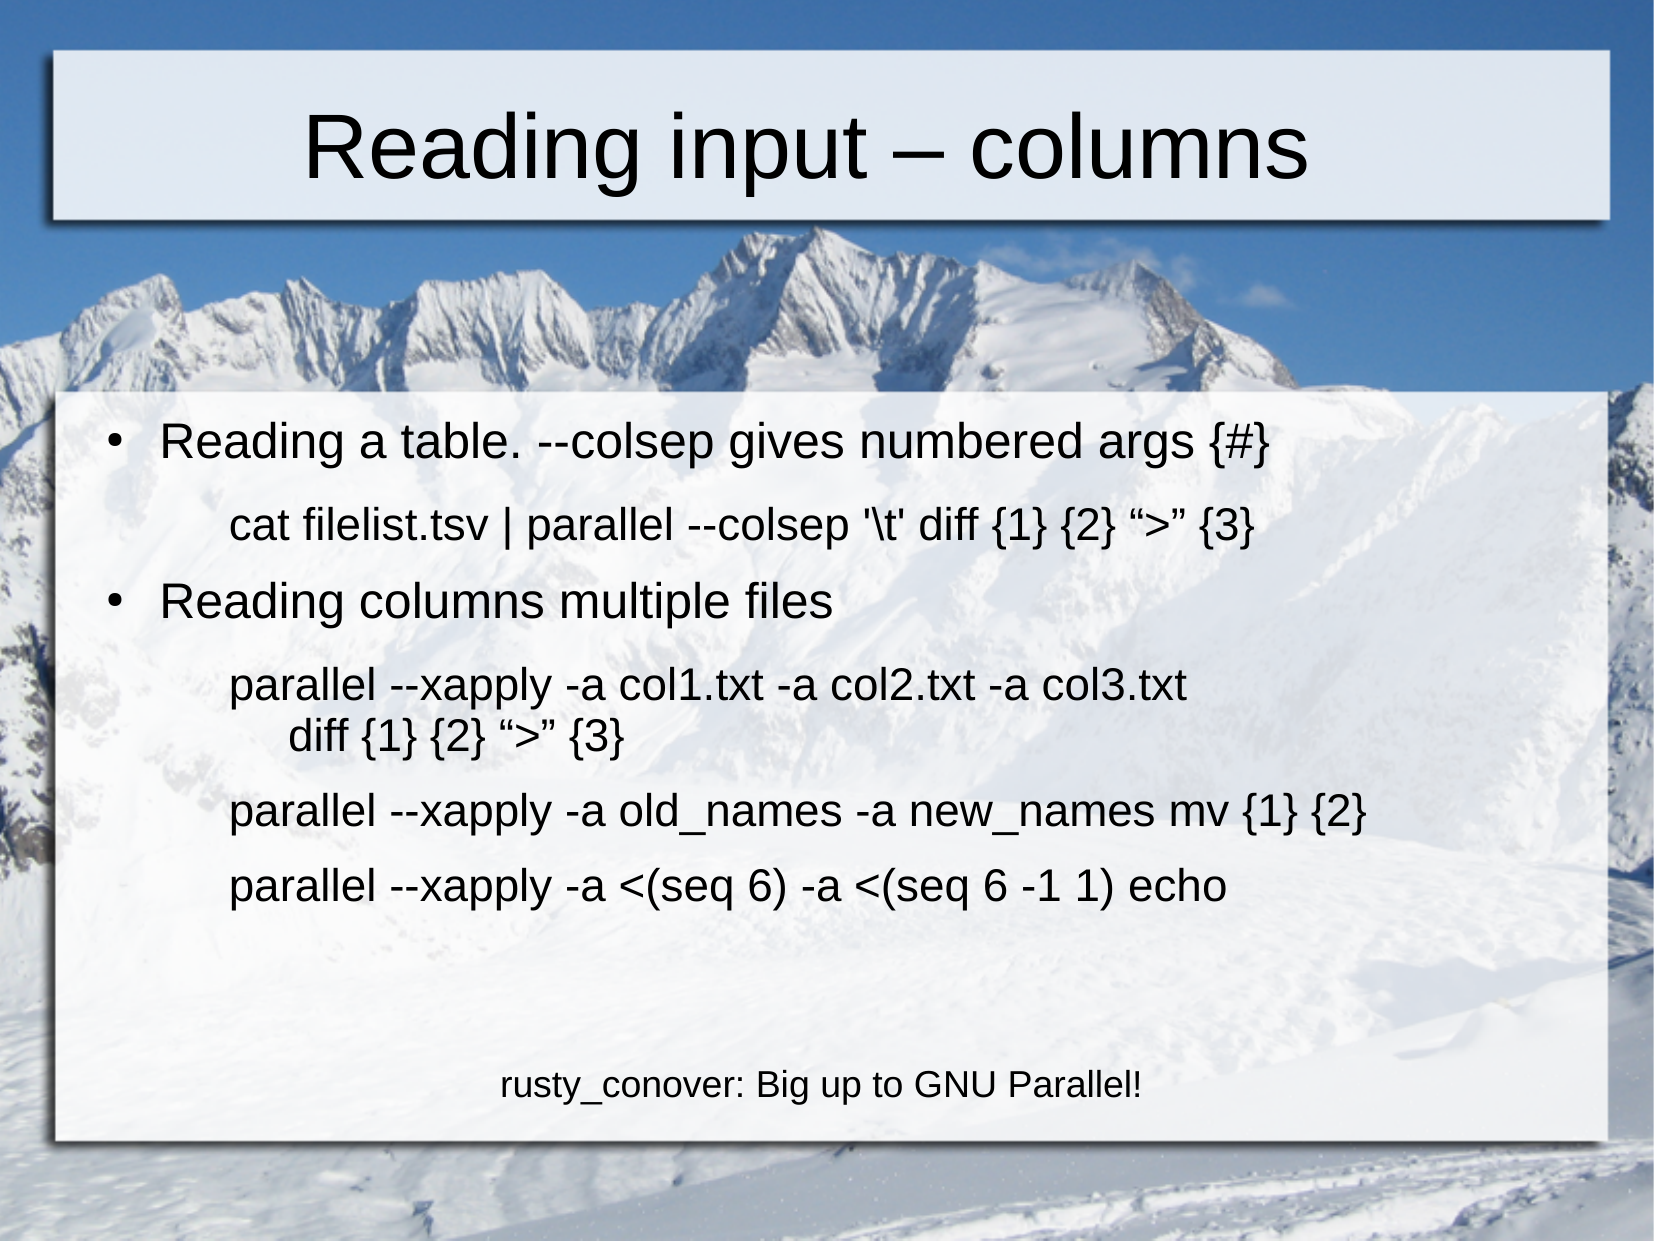

# Reading input – columns
Reading a table. --colsep gives numbered args {#}
cat filelist.tsv | parallel --colsep '\t' diff {1} {2} “>” {3}
Reading columns multiple files
parallel --xapply -a col1.txt -a col2.txt -a col3.txt
 diff {1} {2} “>” {3}
parallel --xapply -a old_names -a new_names mv {1} {2}
parallel --xapply -a <(seq 6) -a <(seq 6 -1 1) echo
rusty_conover: Big up to GNU Parallel!